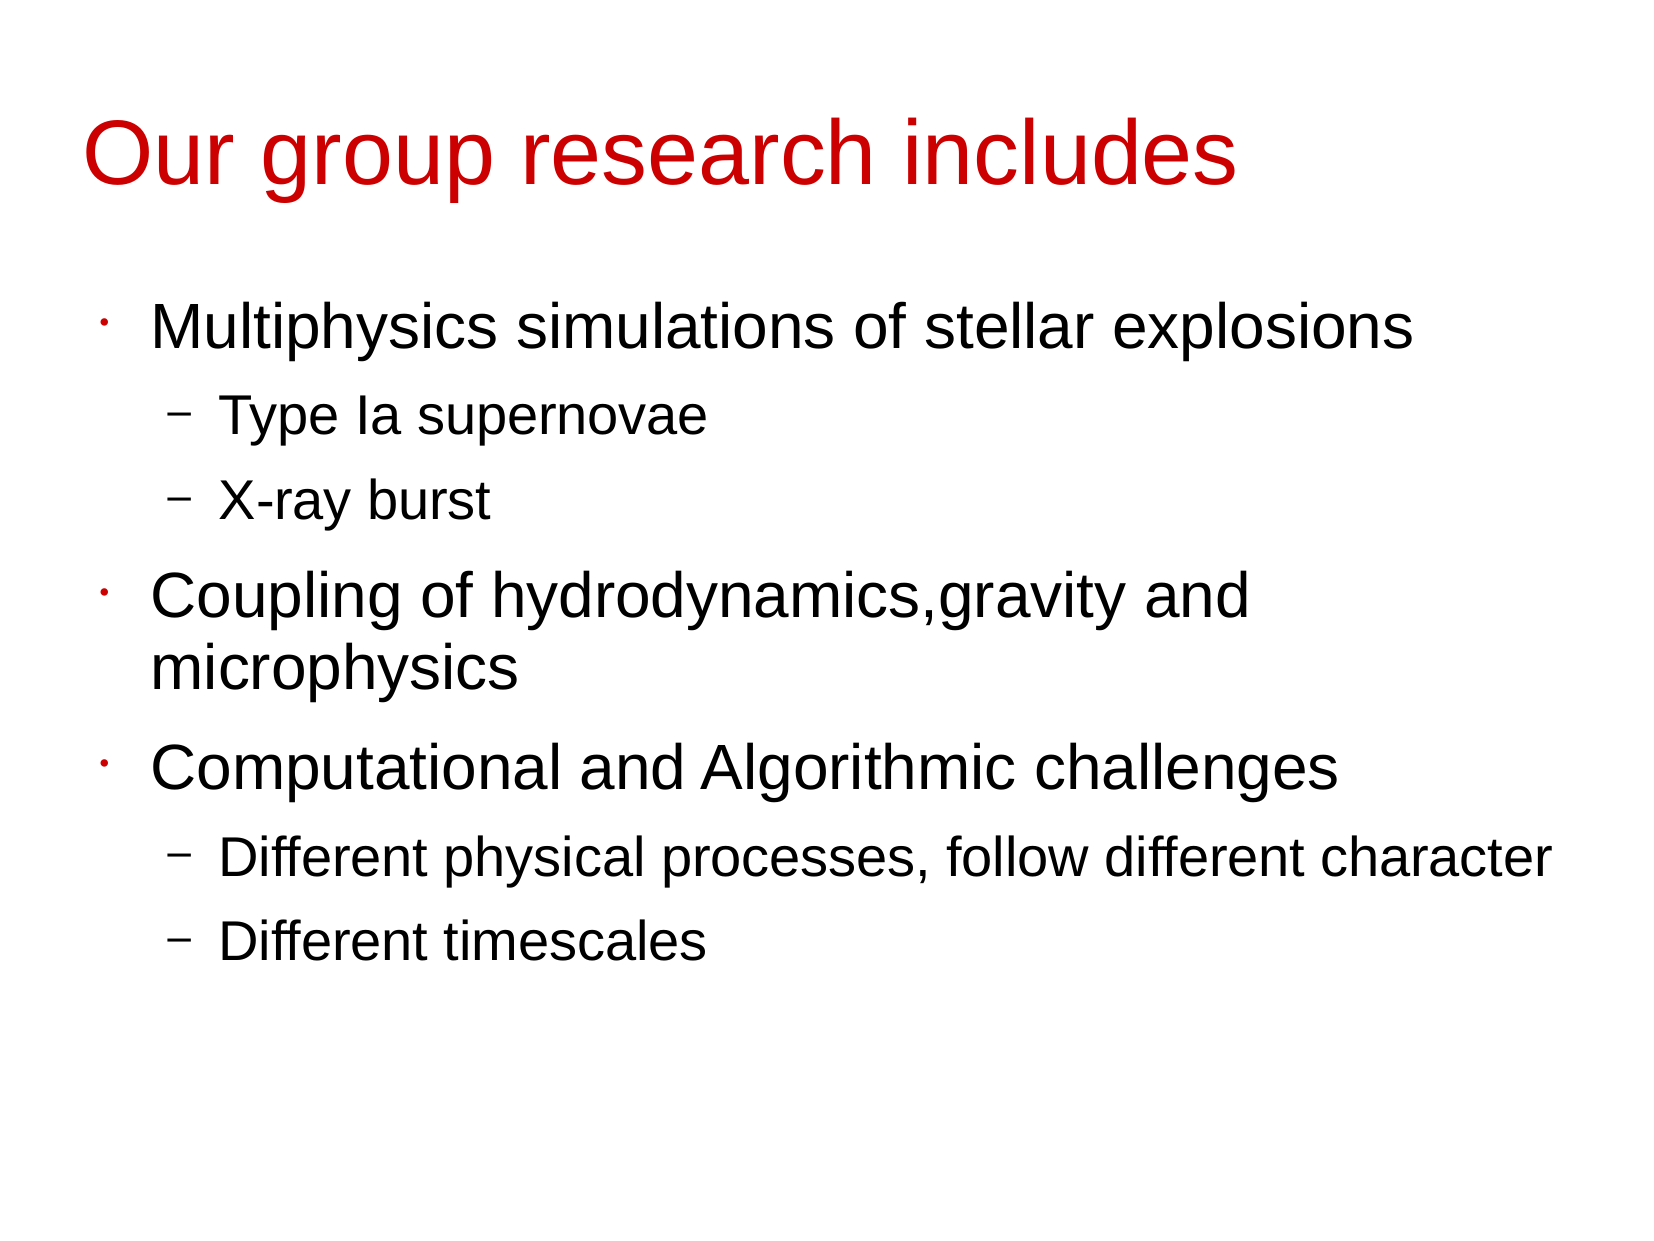

# Our group research includes
Multiphysics simulations of stellar explosions
Type Ia supernovae
X-ray burst
Coupling of hydrodynamics,gravity and microphysics
Computational and Algorithmic challenges
Different physical processes, follow different character
Different timescales